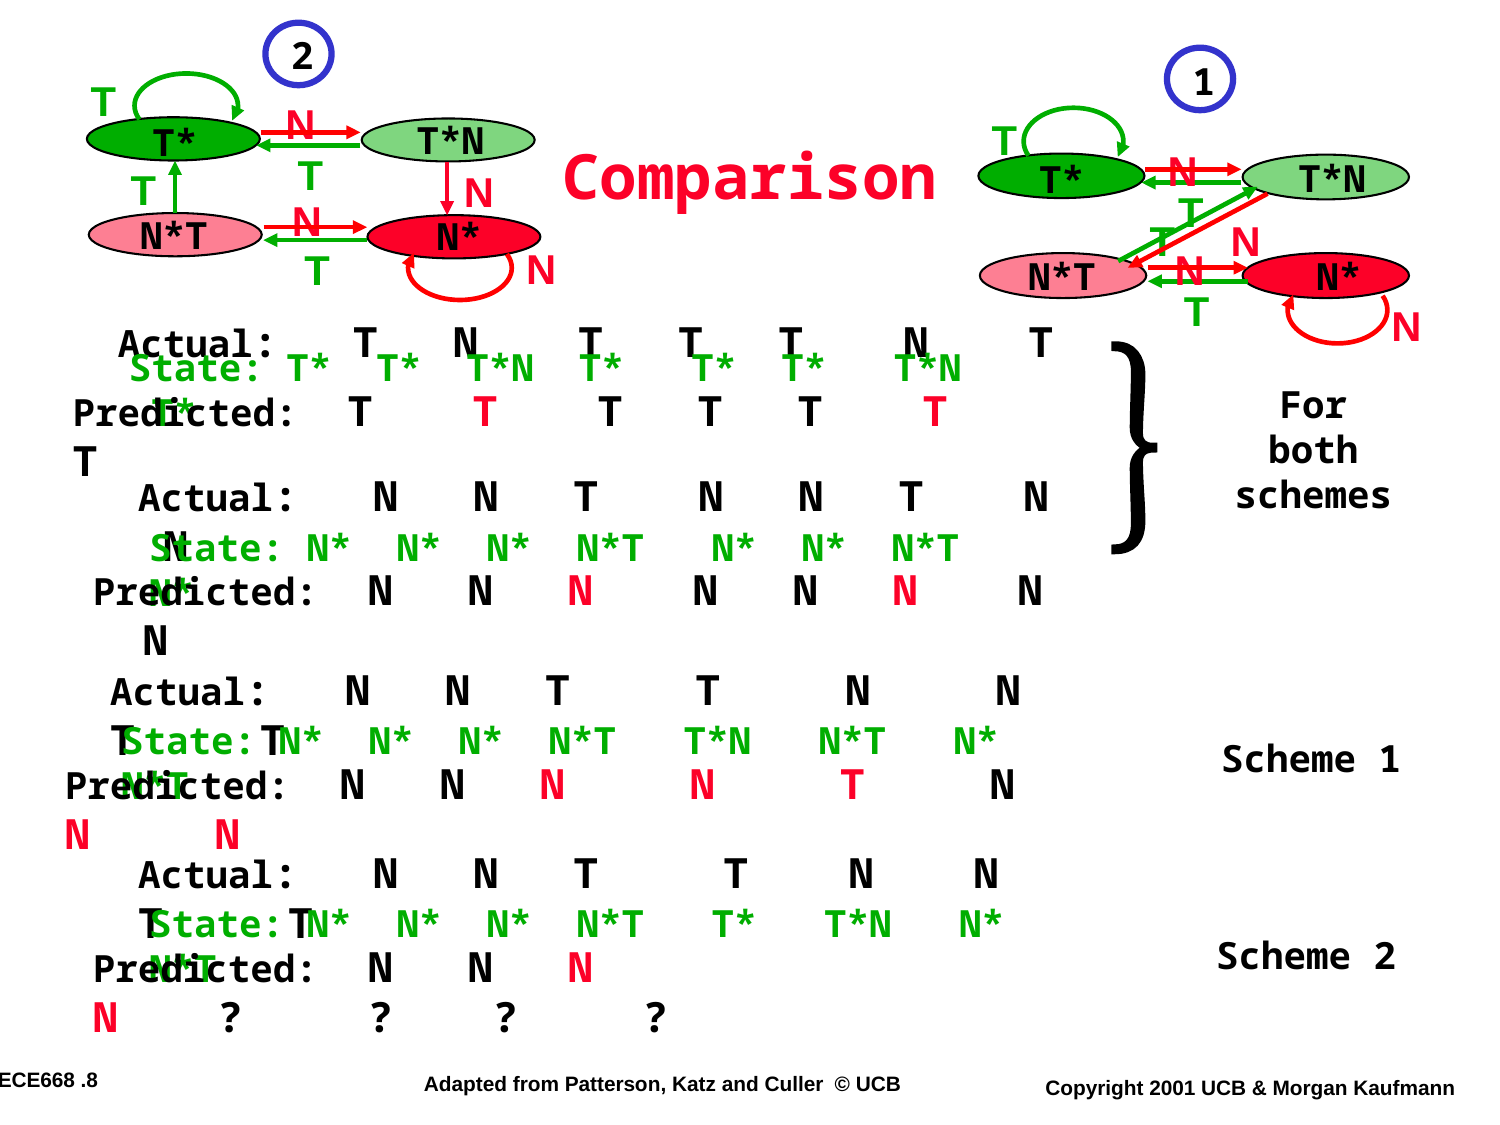

2
1
T
N
T*N
T*
T
T
N
N
N*T
N*
N
T
T
N
T*N
T*
T
T
N
N
N*T
N*
T
N
# Comparison

Actual: T N T T T N T
State: T* T* T*N T* T* T* T*N T*
Predicted: T T T T T T T
For both schemes
Actual: N N T N N T N N
State: N* N* N* N*T N* N* N*T N*
Predicted: N N N N N N N N
Actual: N N T T N N T T
State: N* N* N* N*T T*N N*T N* N*T
Predicted: N N N N T N N N
Scheme 1
Actual: N N T T N N T T
State: N* N* N* N*T T* T*N N* N*T
Predicted: N N N N ? ? ? ?
Scheme 2